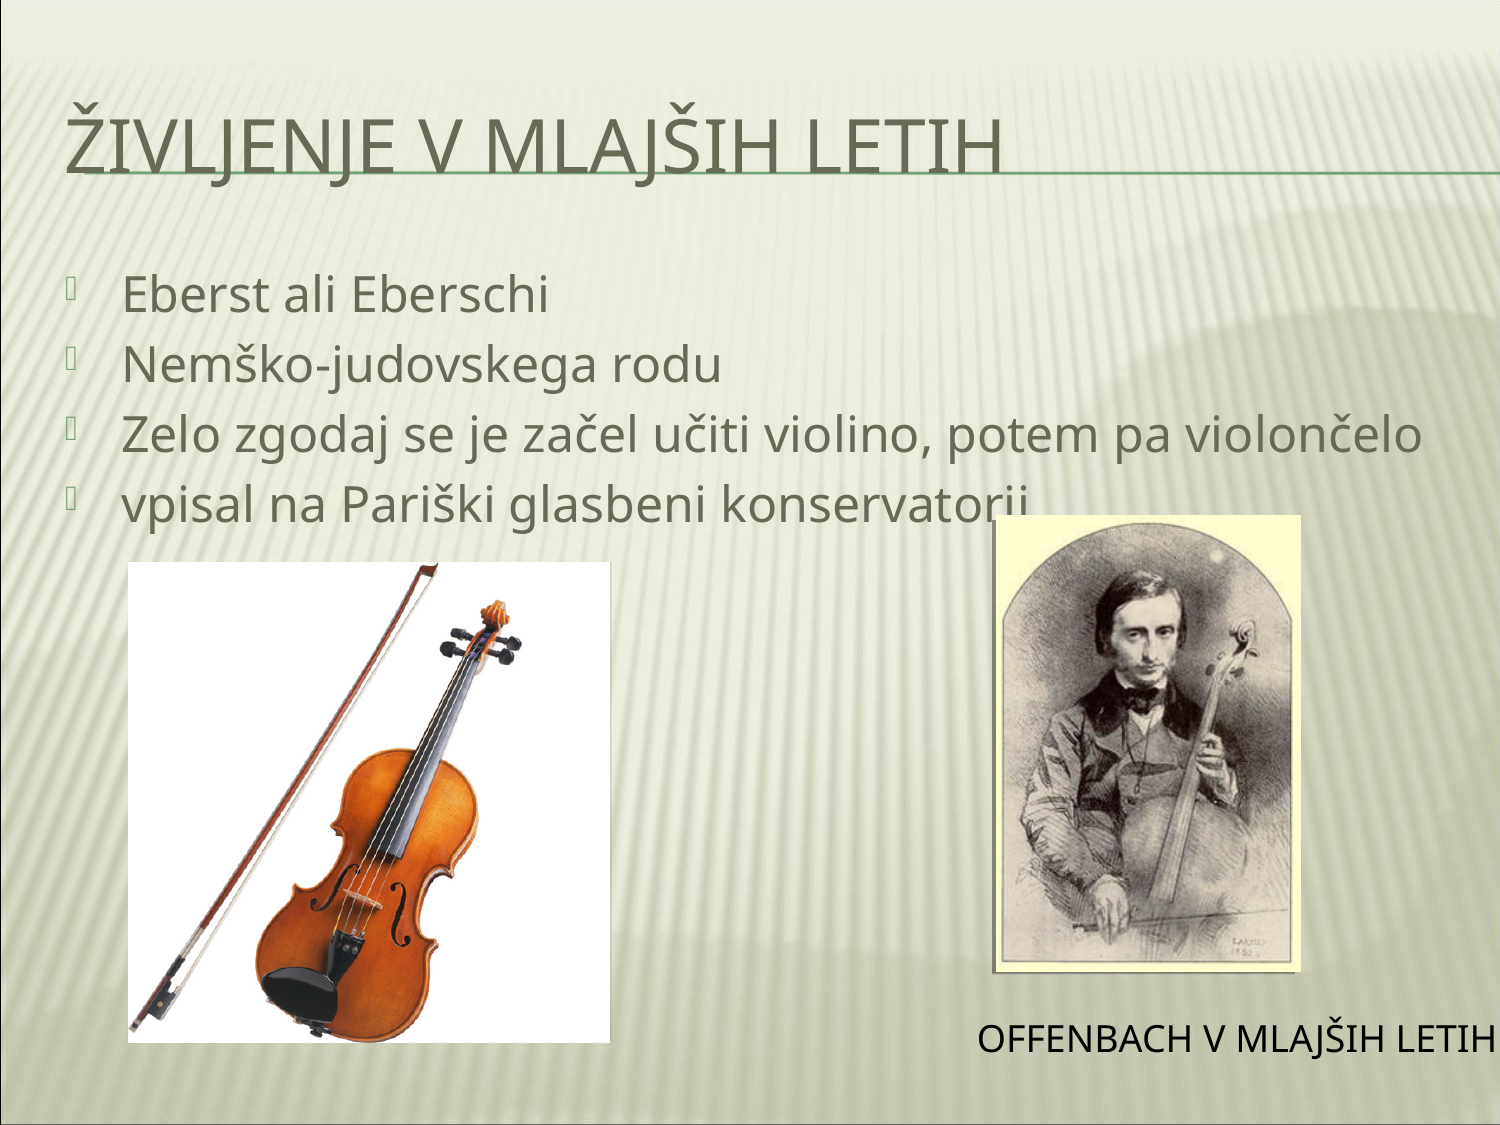

# ŽIVLJENJE V MLAJŠIH LETIH
Eberst ali Eberschi
Nemško-judovskega rodu
Zelo zgodaj se je začel učiti violino, potem pa violončelo
vpisal na Pariški glasbeni konservatorij
OFFENBACH V MLAJŠIH LETIH